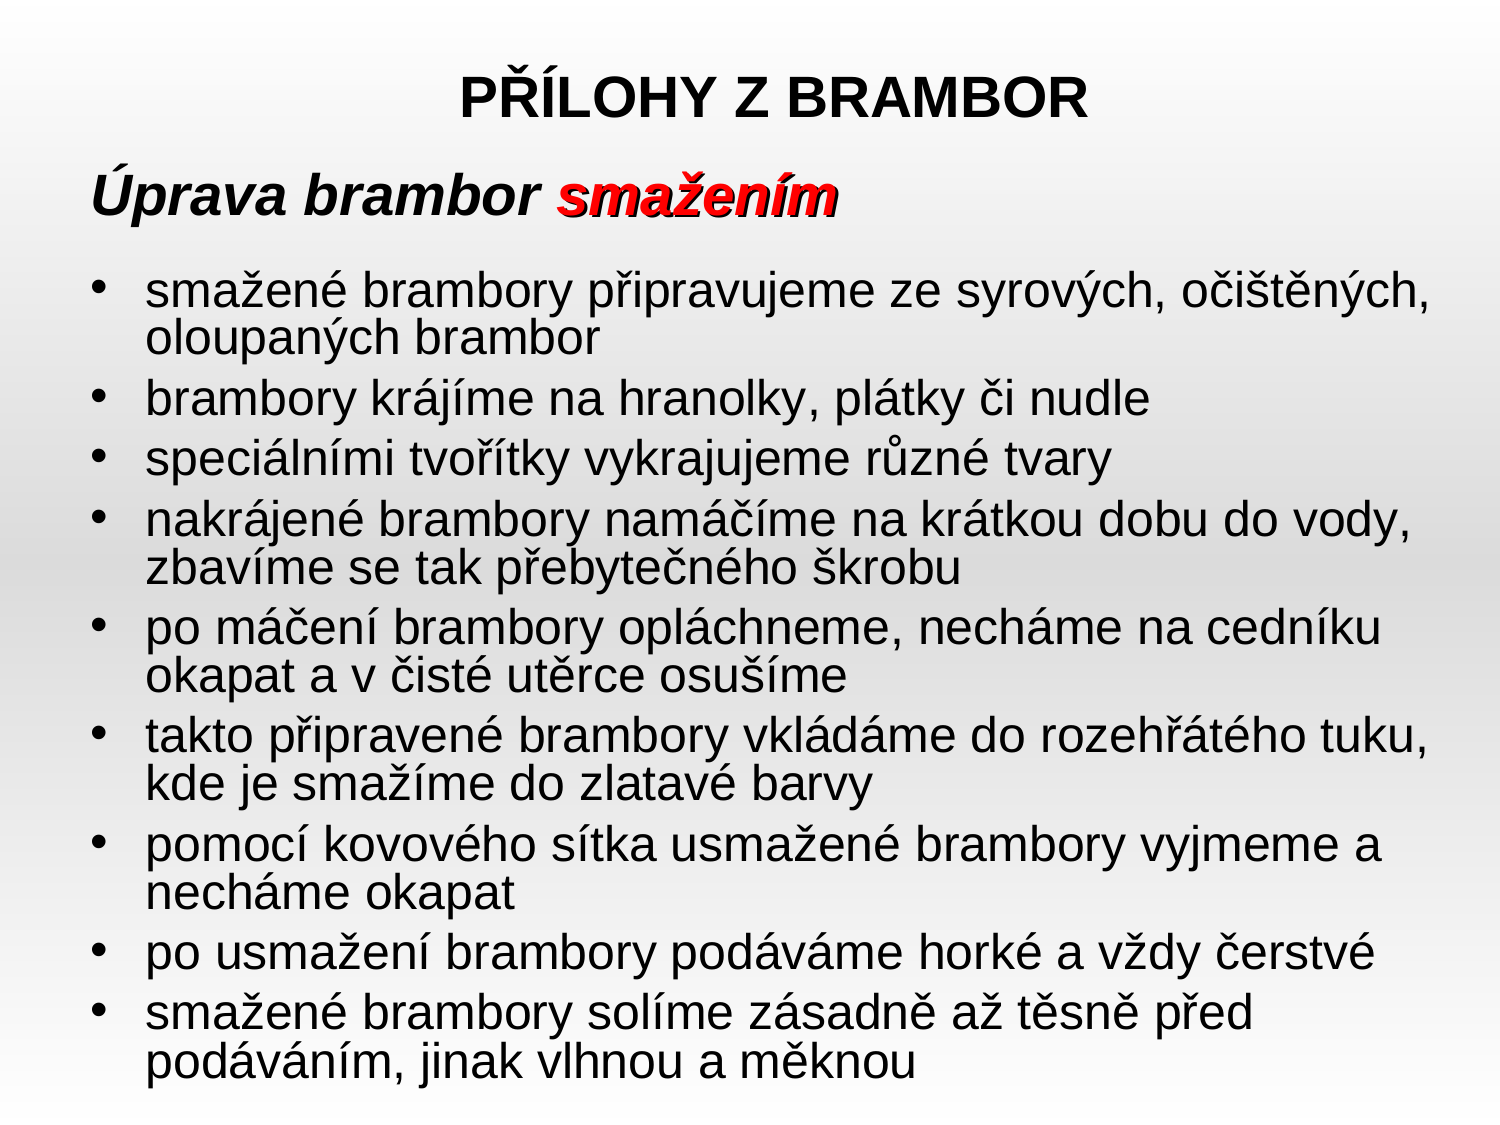

# PŘÍLOHY Z BRAMBOR
Úprava brambor smažením
smažené brambory připravujeme ze syrových, očištěných, oloupaných brambor
brambory krájíme na hranolky, plátky či nudle
speciálními tvořítky vykrajujeme různé tvary
nakrájené brambory namáčíme na krátkou dobu do vody, zbavíme se tak přebytečného škrobu
po máčení brambory opláchneme, necháme na cedníku okapat a v čisté utěrce osušíme
takto připravené brambory vkládáme do rozehřátého tuku, kde je smažíme do zlatavé barvy
pomocí kovového sítka usmažené brambory vyjmeme a necháme okapat
po usmažení brambory podáváme horké a vždy čerstvé
smažené brambory solíme zásadně až těsně před podáváním, jinak vlhnou a měknou